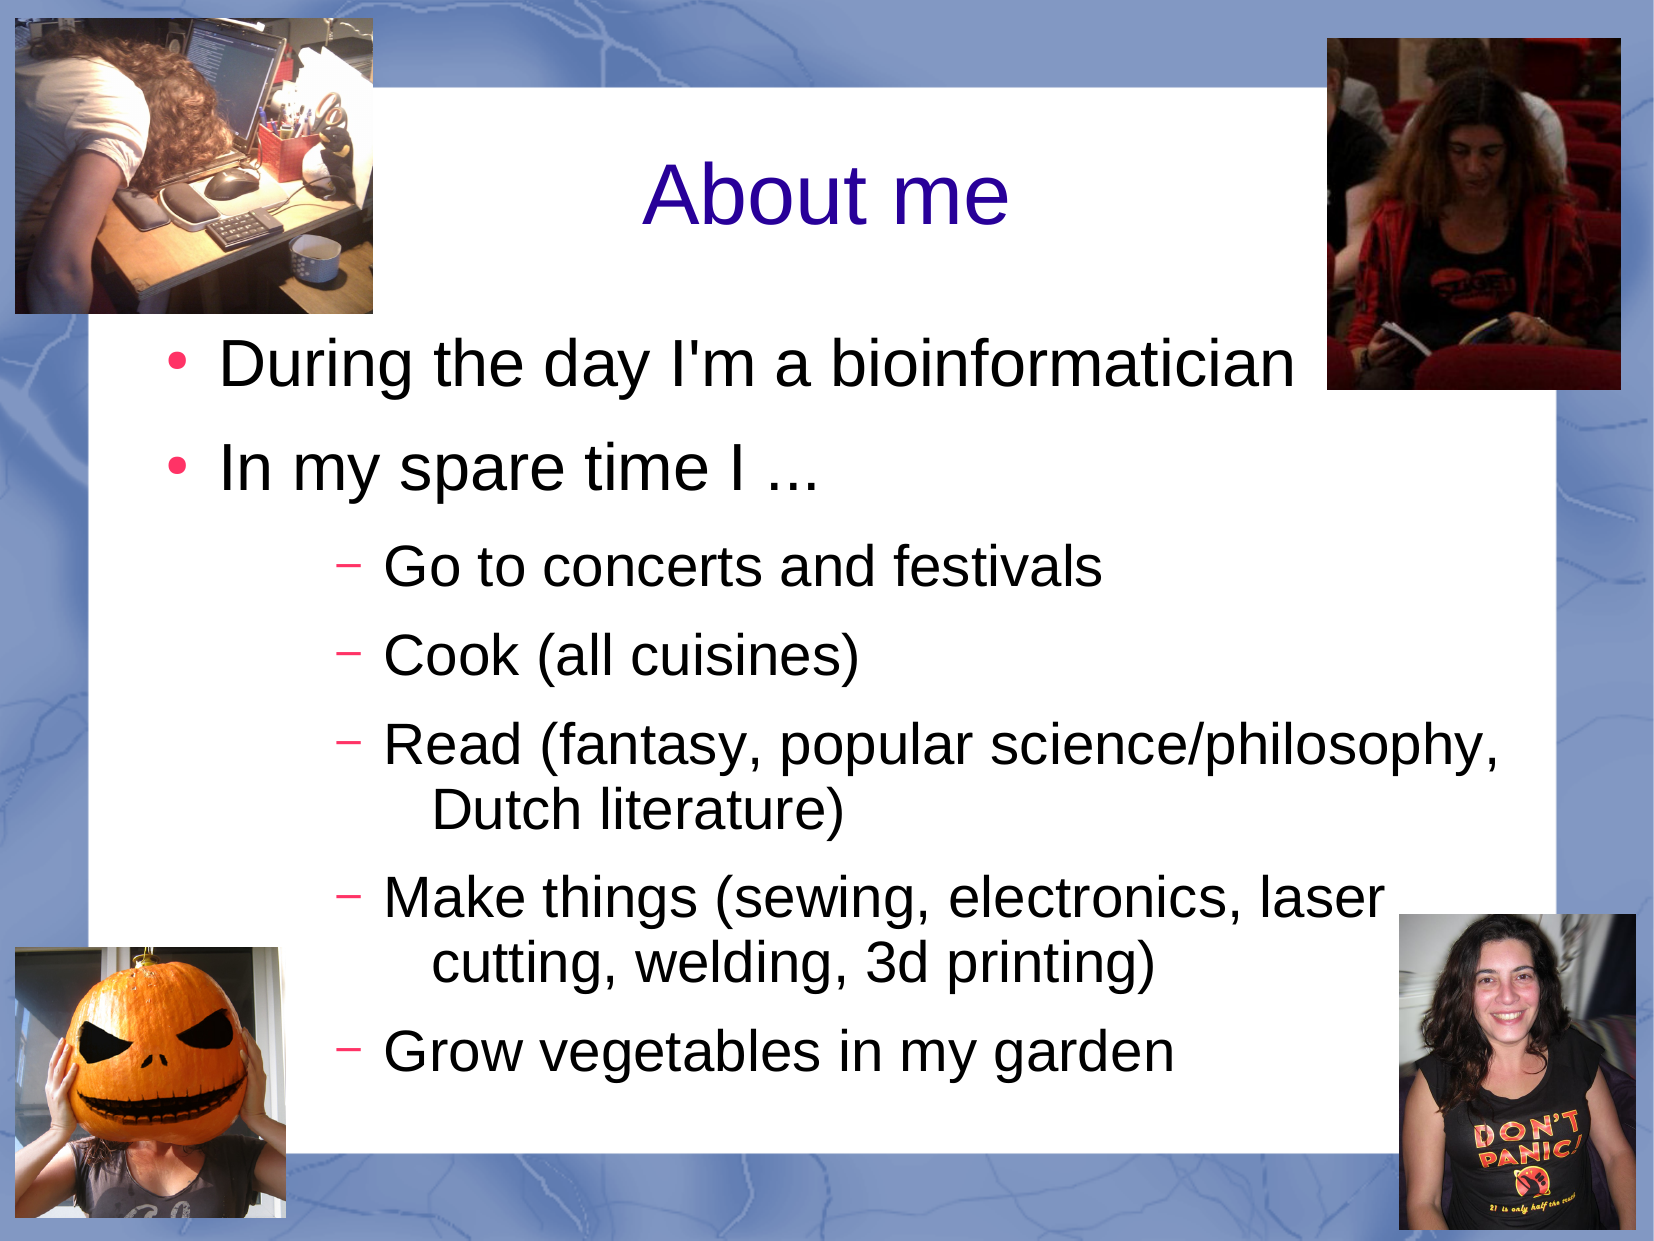

# About me
During the day I'm a bioinformatician
In my spare time I ...
Go to concerts and festivals
Cook (all cuisines)
Read (fantasy, popular science/philosophy, Dutch literature)
Make things (sewing, electronics, laser cutting, welding, 3d printing)
Grow vegetables in my garden